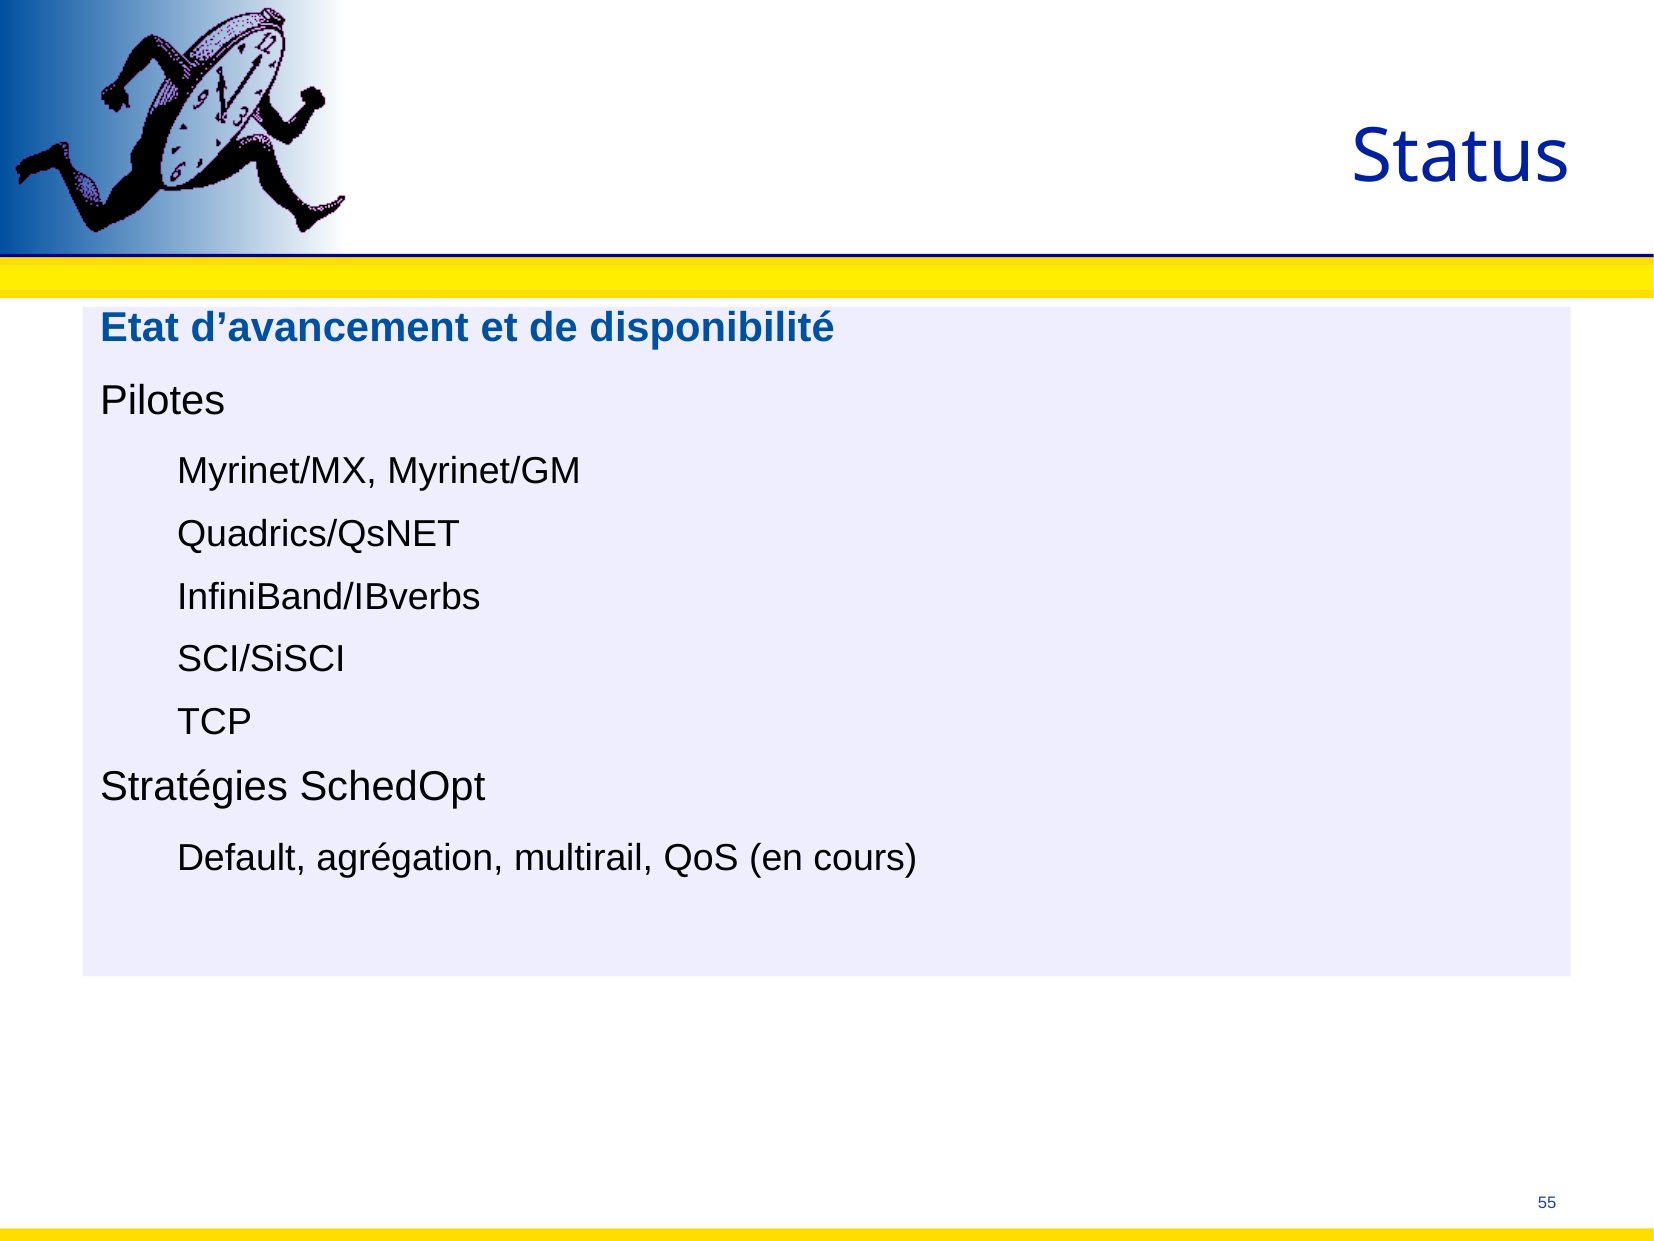

# Status
Etat d’avancement et de disponibilité
Pilotes
Myrinet/MX, Myrinet/GM
Quadrics/QsNET
InfiniBand/IBverbs
SCI/SiSCI
TCP
Stratégies SchedOpt
Default, agrégation, multirail, QoS (en cours)